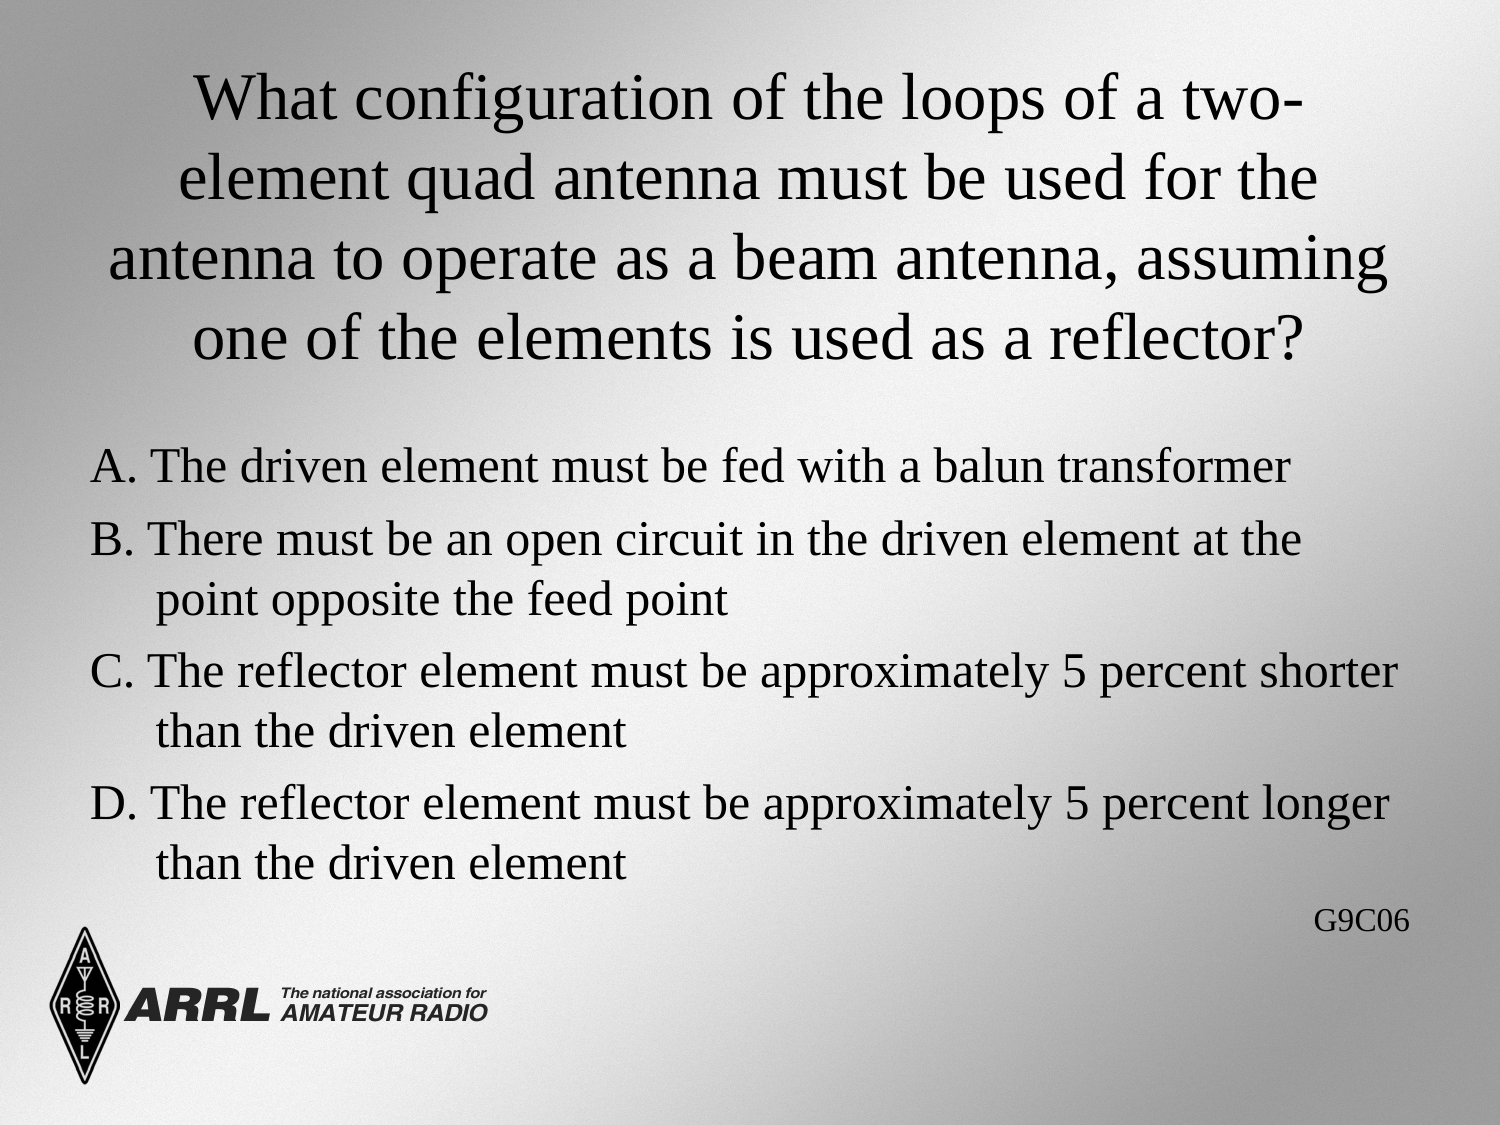

# What configuration of the loops of a two-element quad antenna must be used for the antenna to operate as a beam antenna, assuming one of the elements is used as a reflector?
A. The driven element must be fed with a balun transformer
B. There must be an open circuit in the driven element at the point opposite the feed point
C. The reflector element must be approximately 5 percent shorter than the driven element
D. The reflector element must be approximately 5 percent longer than the driven element
 G9C06